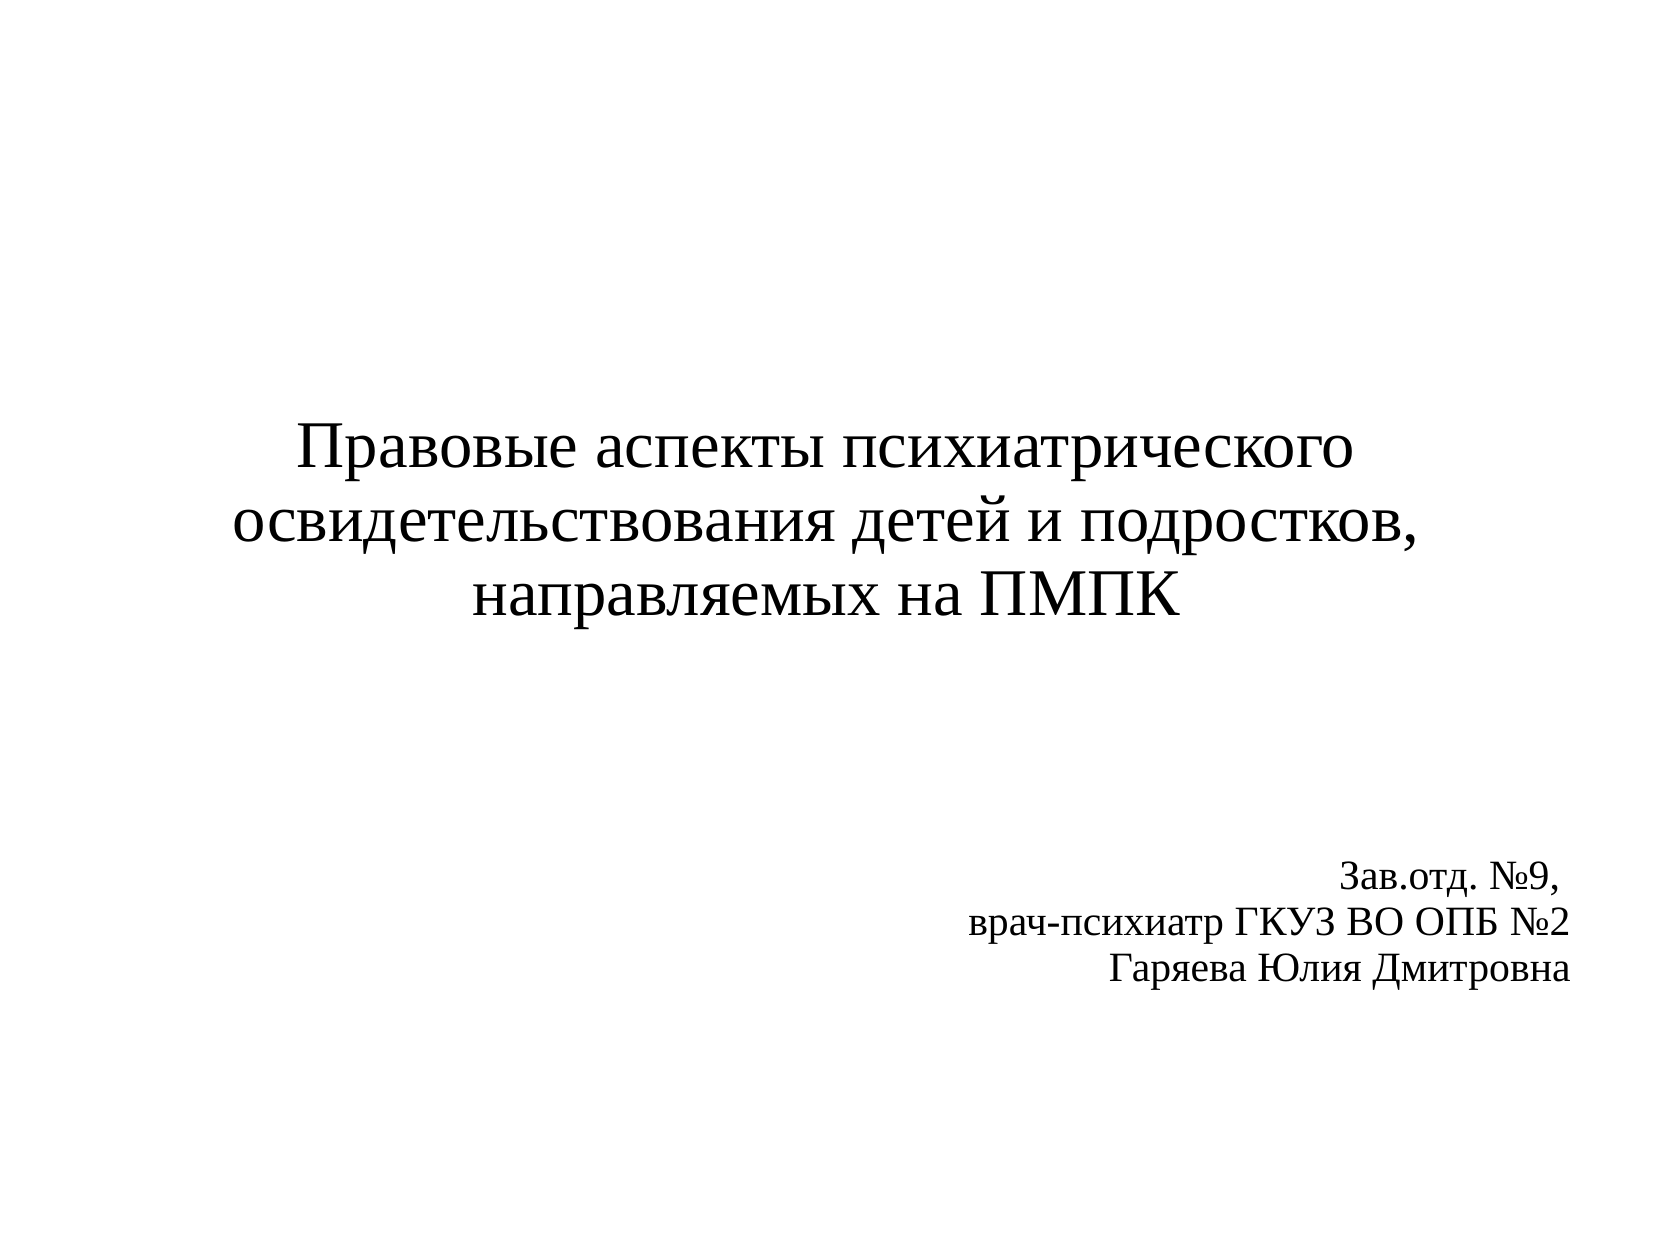

#
Правовые аспекты психиатрического освидетельствования детей и подростков, направляемых на ПМПК
Зав.отд. №9,
врач-психиатр ГКУЗ ВО ОПБ №2
Гаряева Юлия Дмитровна